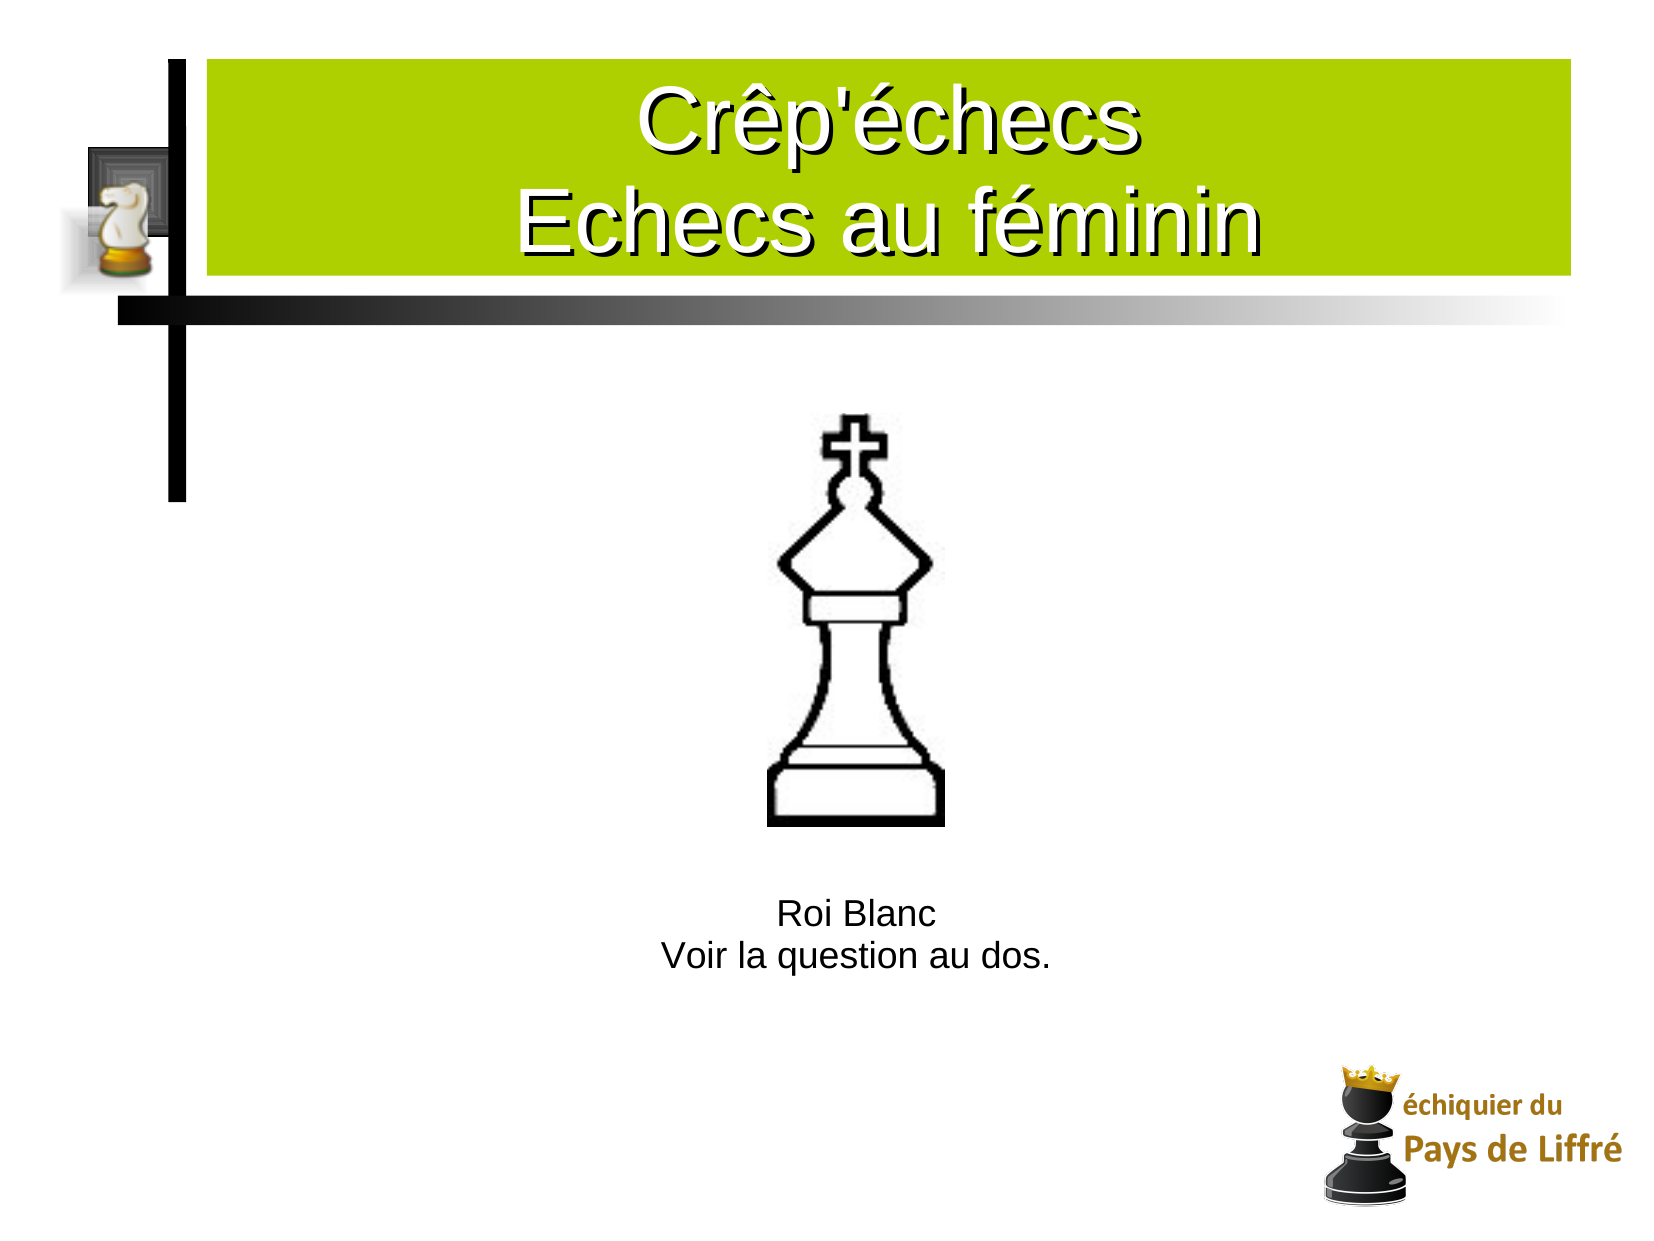

# Crêp'échecs Echecs au féminin
Roi Blanc
Voir la question au dos.